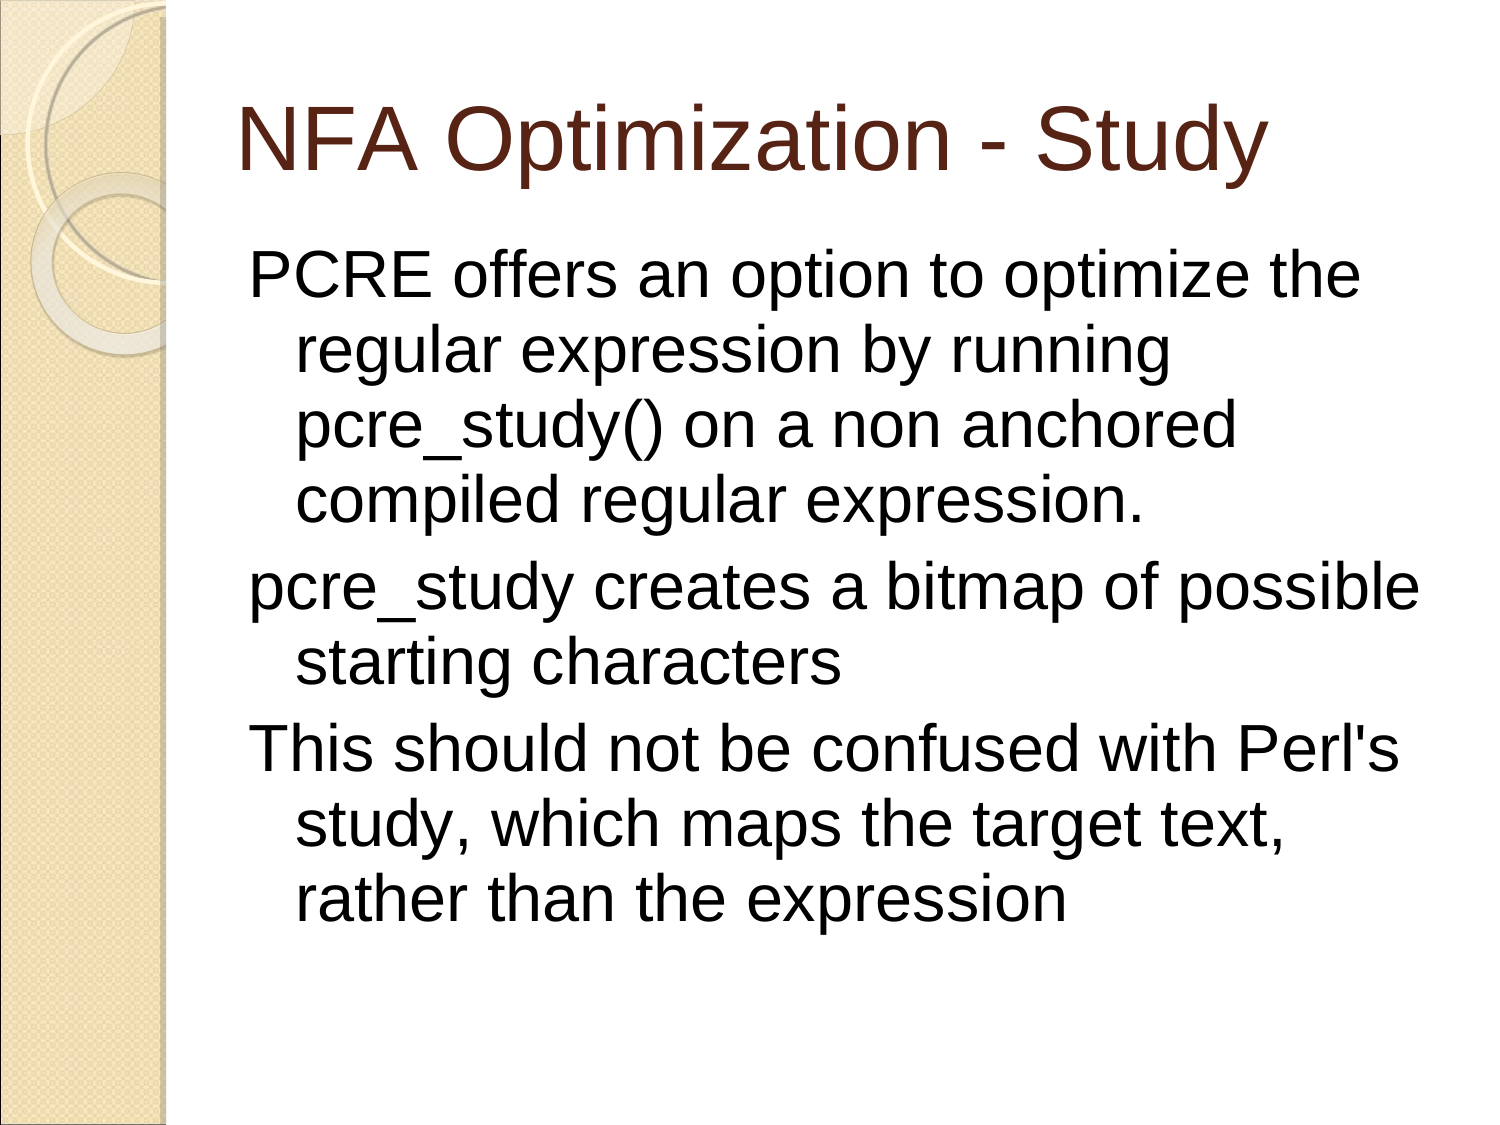

# NFA Optimization - Study
PCRE offers an option to optimize the regular expression by running pcre_study() on a non anchored compiled regular expression.
pcre_study creates a bitmap of possible starting characters
This should not be confused with Perl's study, which maps the target text, rather than the expression